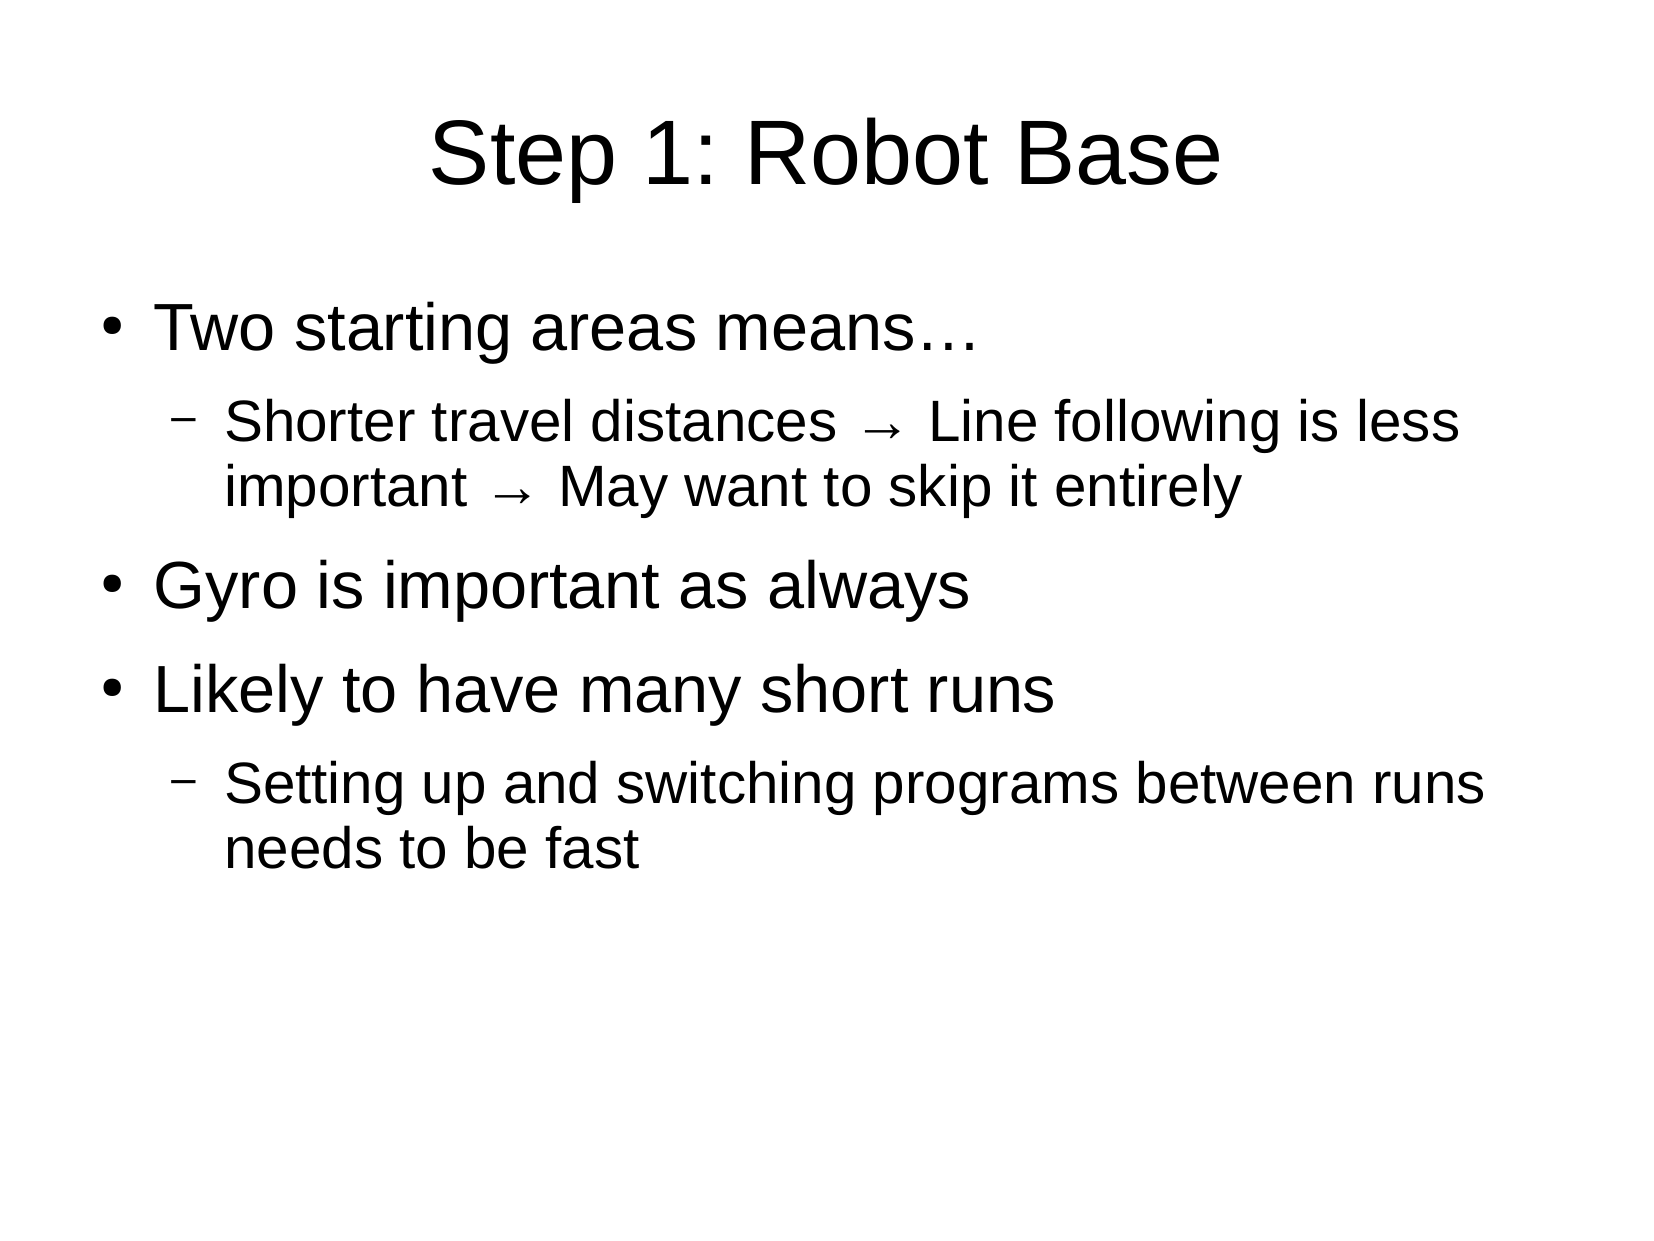

# Step 1: Robot Base
Two starting areas means…
Shorter travel distances → Line following is less important → May want to skip it entirely
Gyro is important as always
Likely to have many short runs
Setting up and switching programs between runs needs to be fast